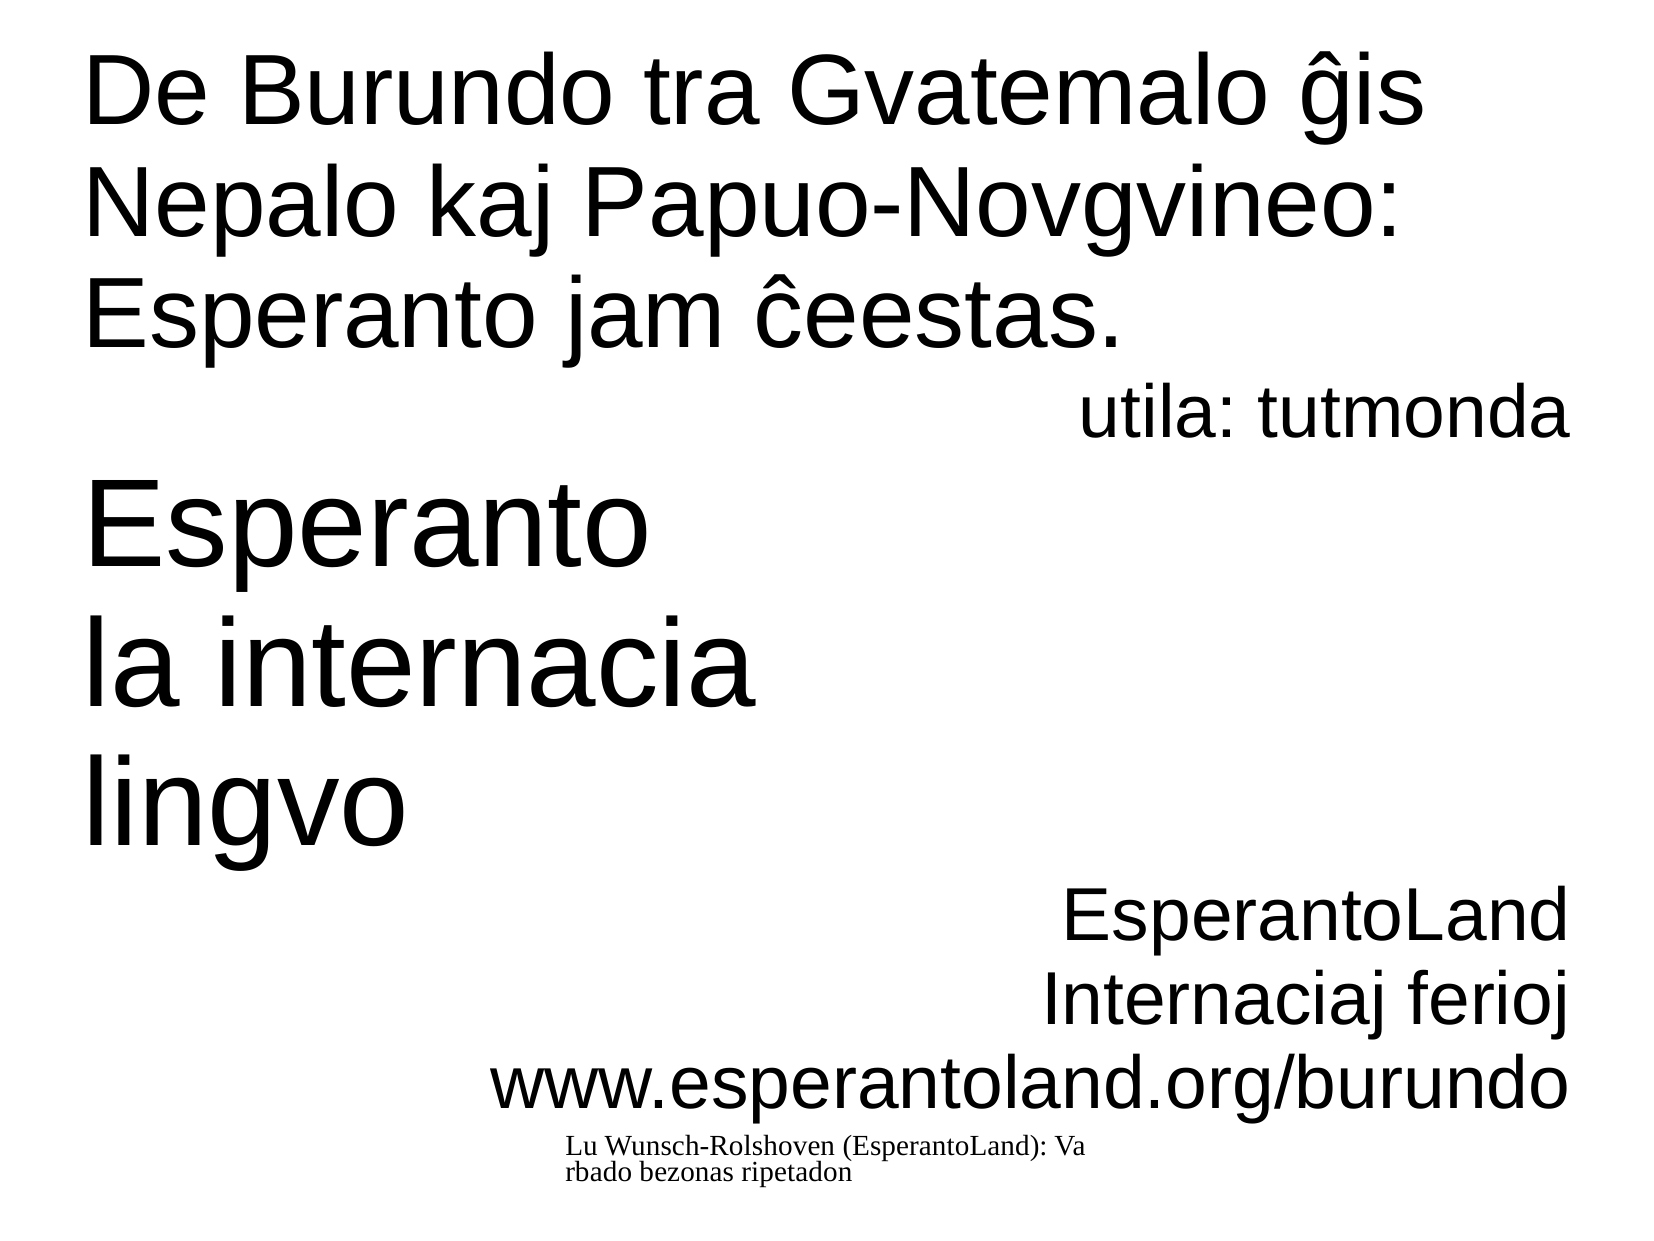

# De Burundo tra Gvatemalo ĝis Nepalo kaj Papuo-Novgvineo:
Esperanto jam ĉeestas.
utila: tutmonda
Esperanto
la internacia
lingvo
EsperantoLand
Internaciaj ferioj
www.esperantoland.org/burundo
Lu Wunsch-Rolshoven (EsperantoLand): Varbado bezonas ripetadon